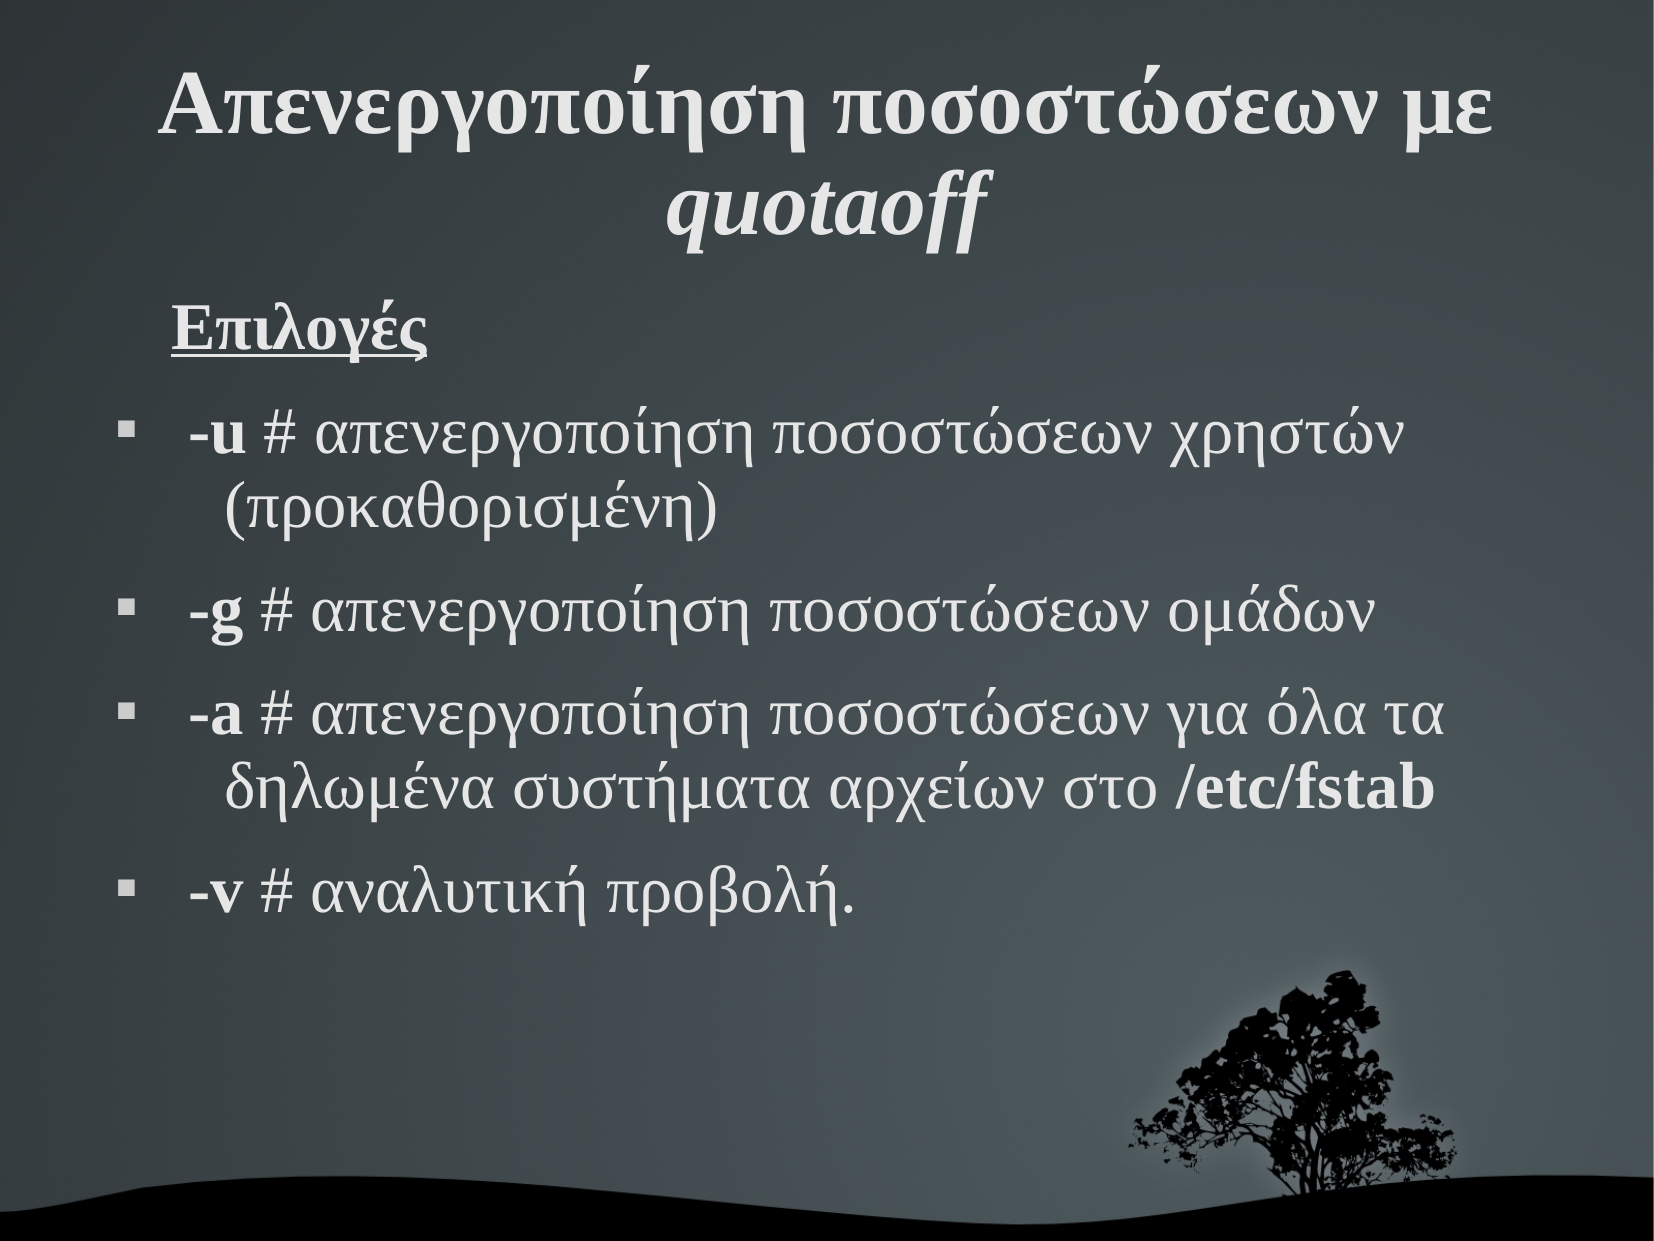

Απενεργοποίηση ποσοστώσεων με quotaoff
# Επιλογές
 -u # απενεργοποίηση ποσοστώσεων χρηστών (προκαθορισμένη)
 -g # απενεργοποίηση ποσοστώσεων ομάδων
 -a # απενεργοποίηση ποσοστώσεων για όλα τα δηλωμένα συστήματα αρχείων στο /etc/fstab
 -v # αναλυτική προβολή.